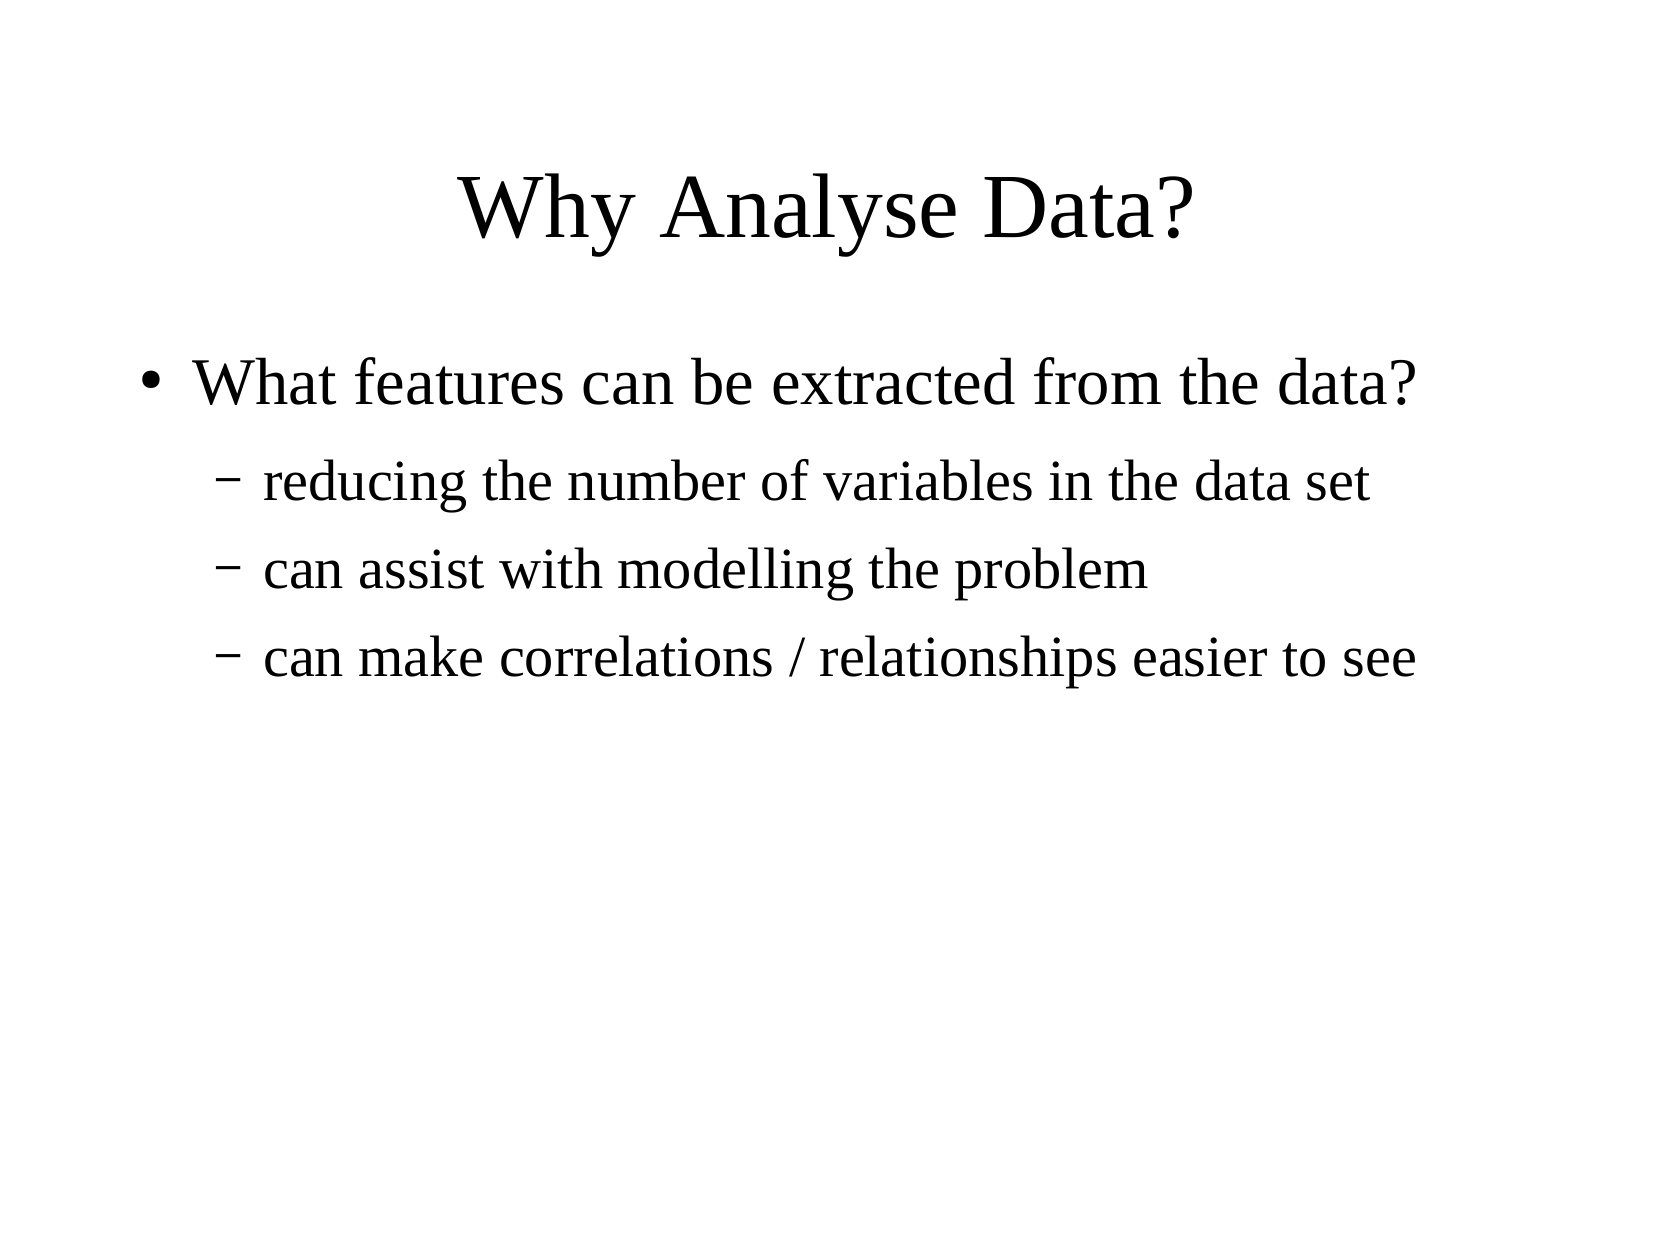

# Why Analyse Data?
What features can be extracted from the data?
reducing the number of variables in the data set
can assist with modelling the problem
can make correlations / relationships easier to see